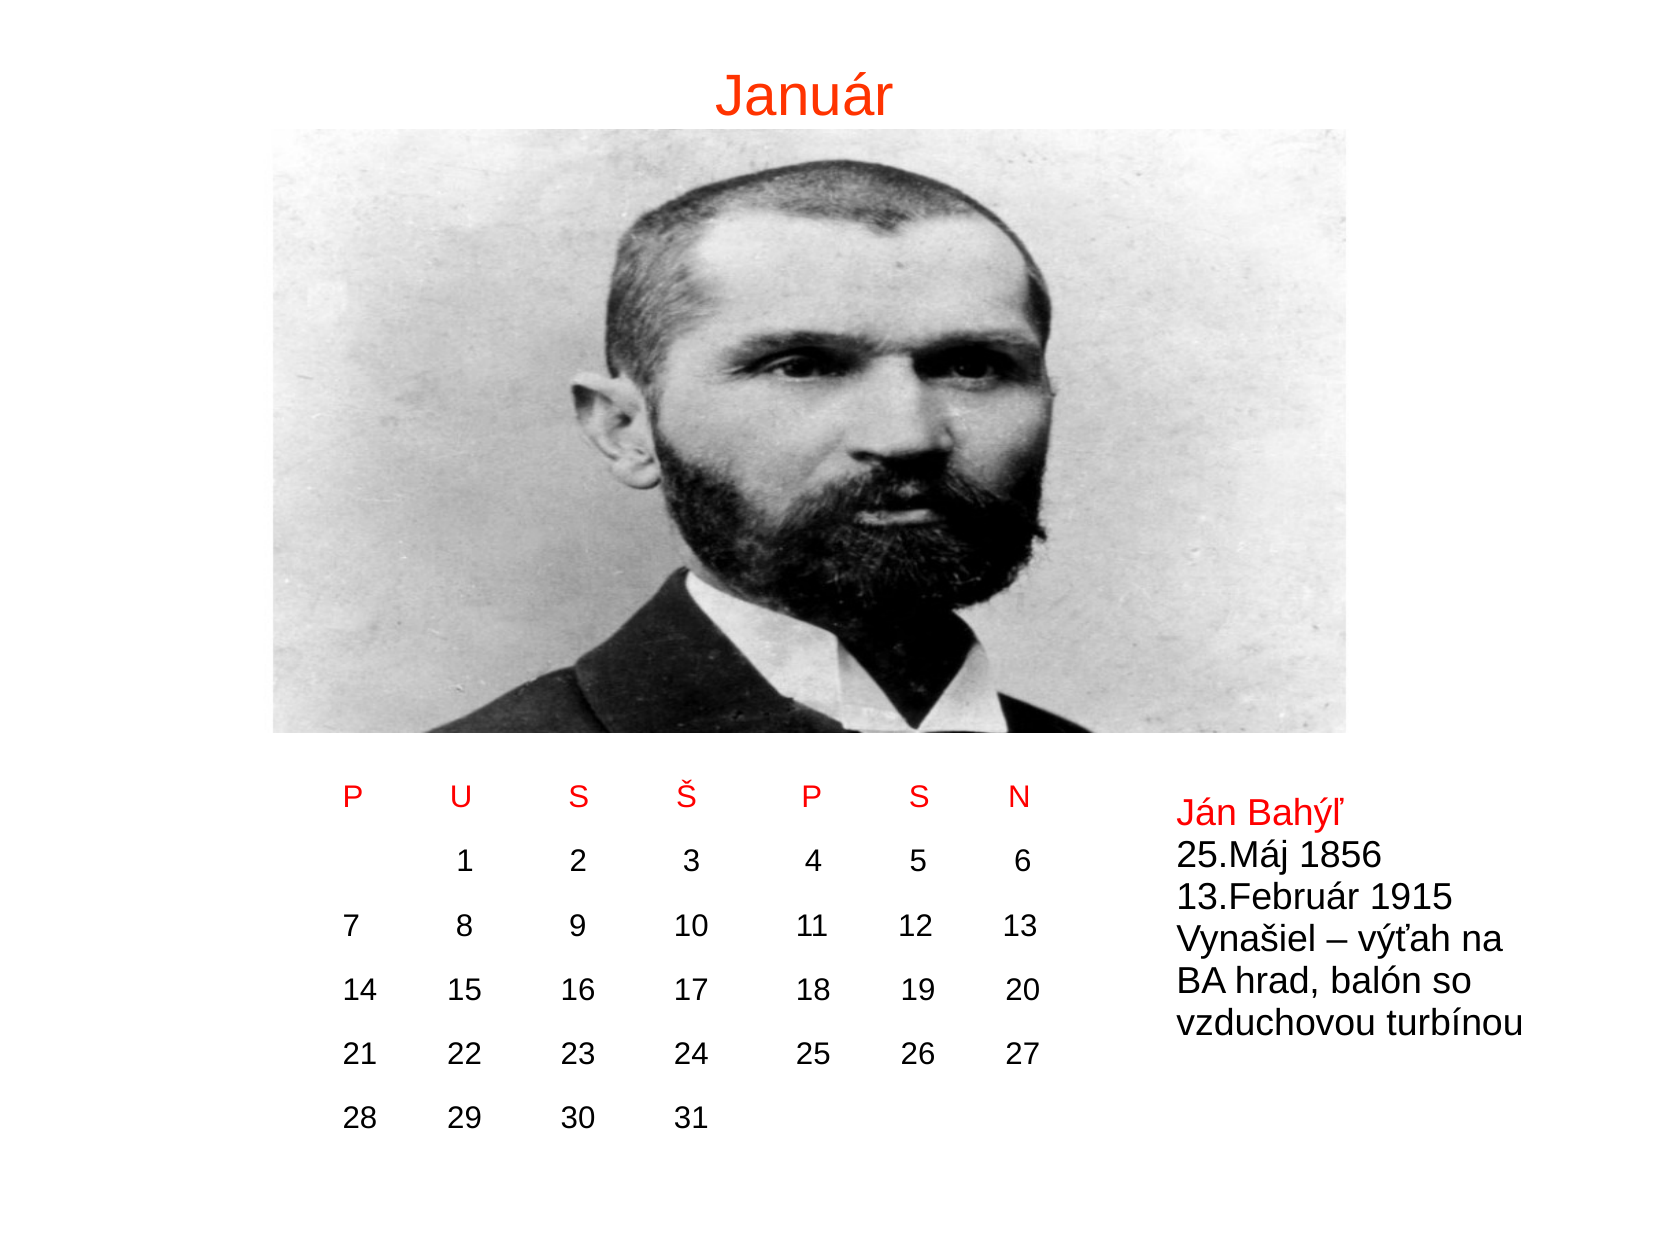

#
Január
P U S Š P S N
 1 2 3 4 5 6
7 8 9 10 11 12 13
14 15 16 17 18 19 20
21 22 23 24 25 26 27
28 29 30 31
Ján Bahýľ
25.Máj 1856
13.Február 1915
Vynašiel – výťah na
BA hrad, balón so
vzduchovou turbínou